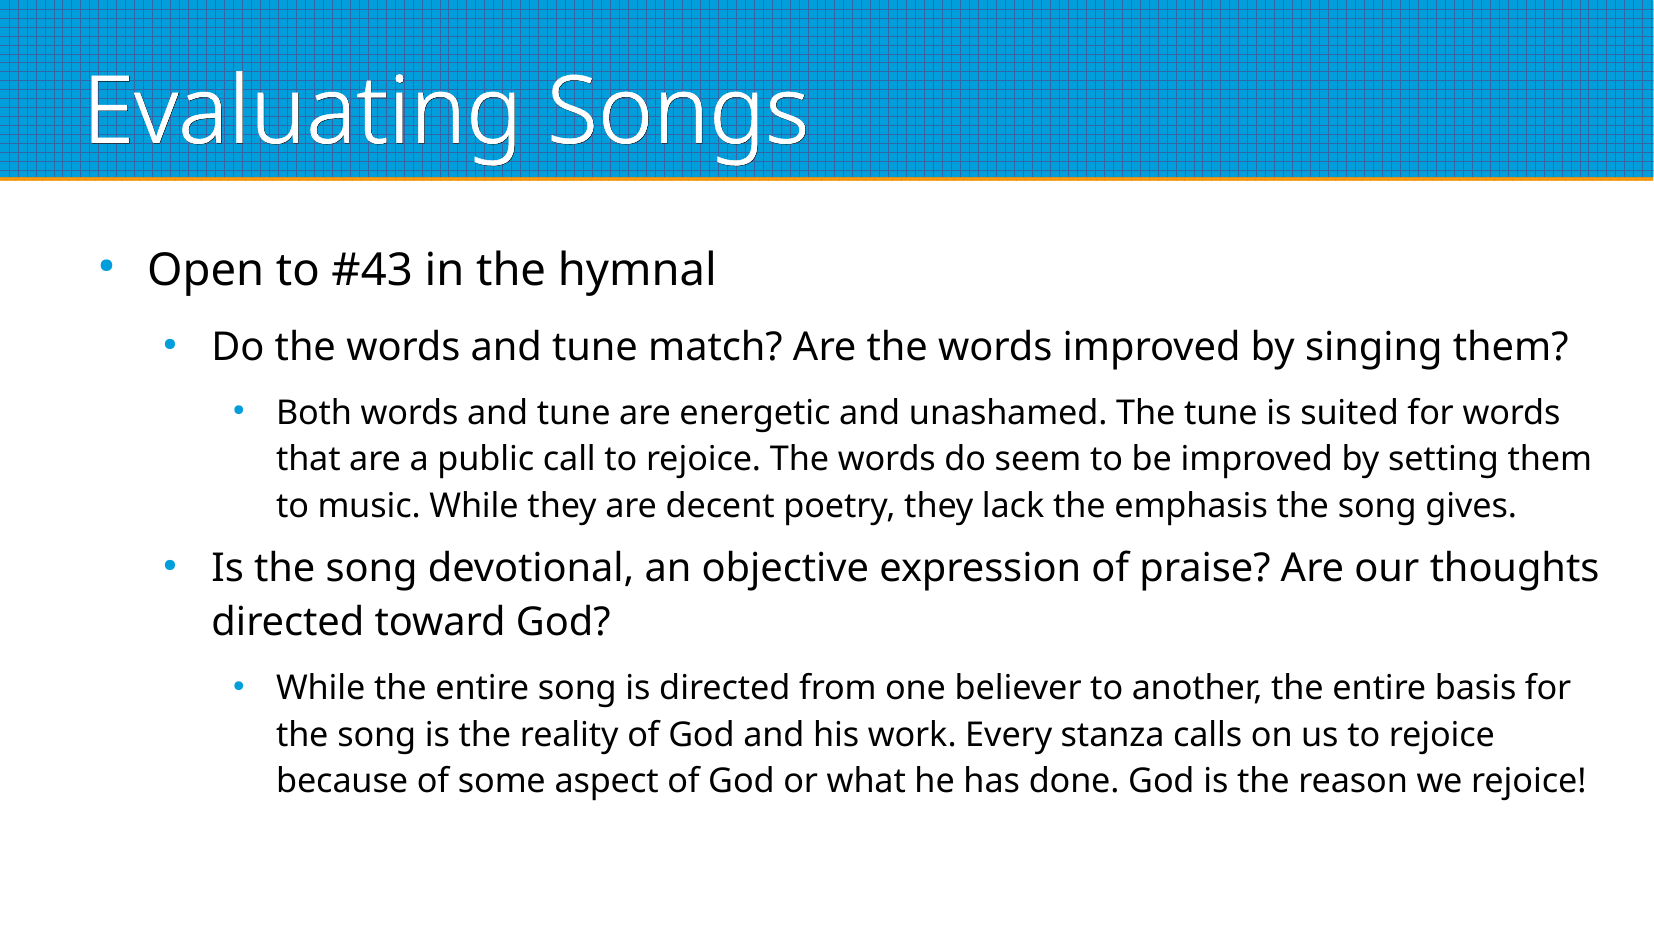

# Evaluating Songs
Open to #43 in the hymnal
Do the words and tune match? Are the words improved by singing them?
Both words and tune are energetic and unashamed. The tune is suited for words that are a public call to rejoice. The words do seem to be improved by setting them to music. While they are decent poetry, they lack the emphasis the song gives.
Is the song devotional, an objective expression of praise? Are our thoughts directed toward God?
While the entire song is directed from one believer to another, the entire basis for the song is the reality of God and his work. Every stanza calls on us to rejoice because of some aspect of God or what he has done. God is the reason we rejoice!